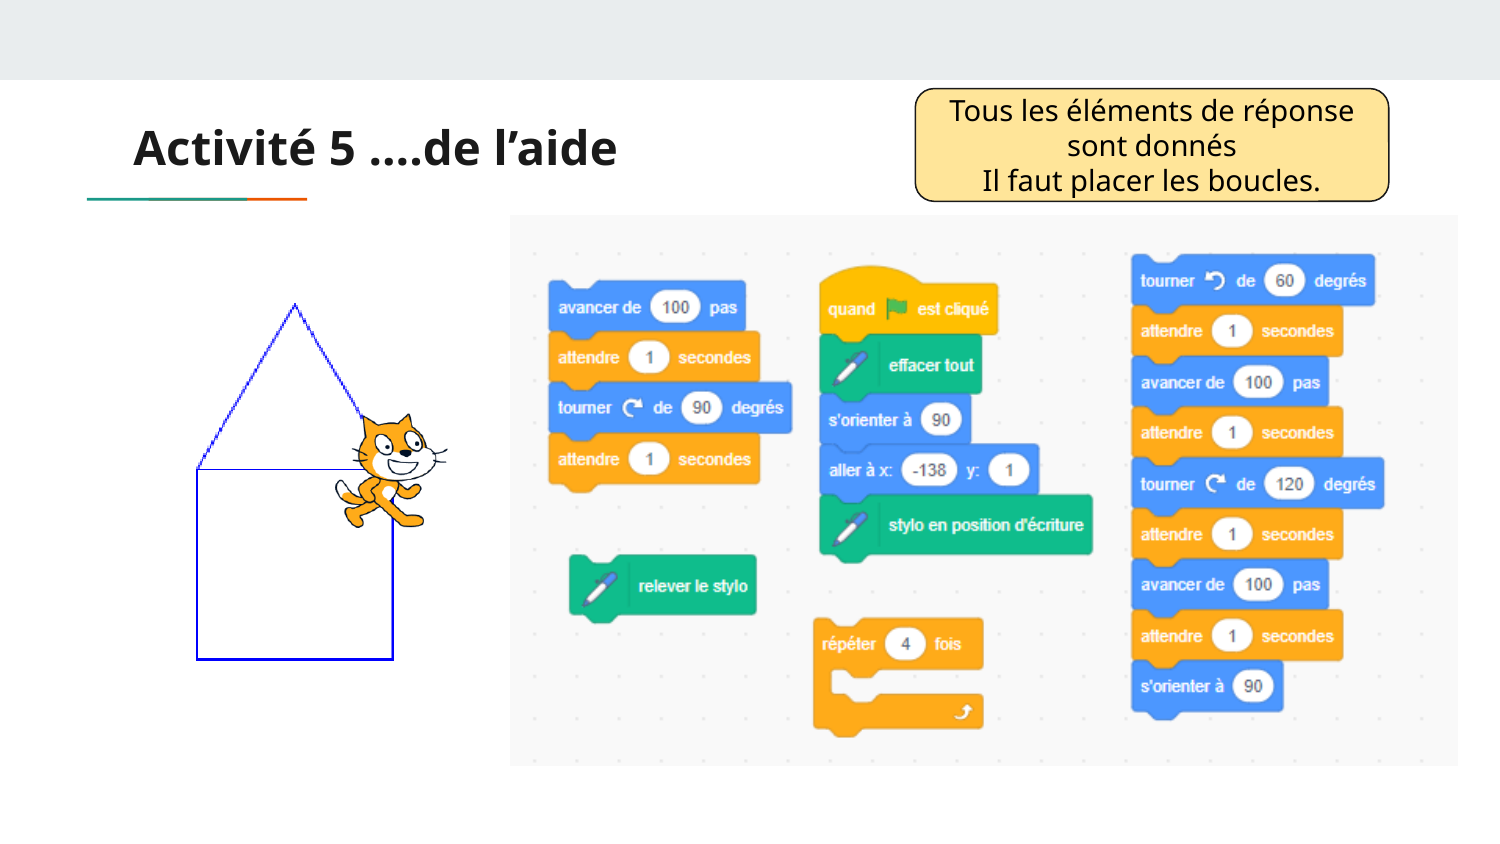

Tous les éléments de réponse sont donnés
Il faut placer les boucles.
# Activité 5 ….de l’aide